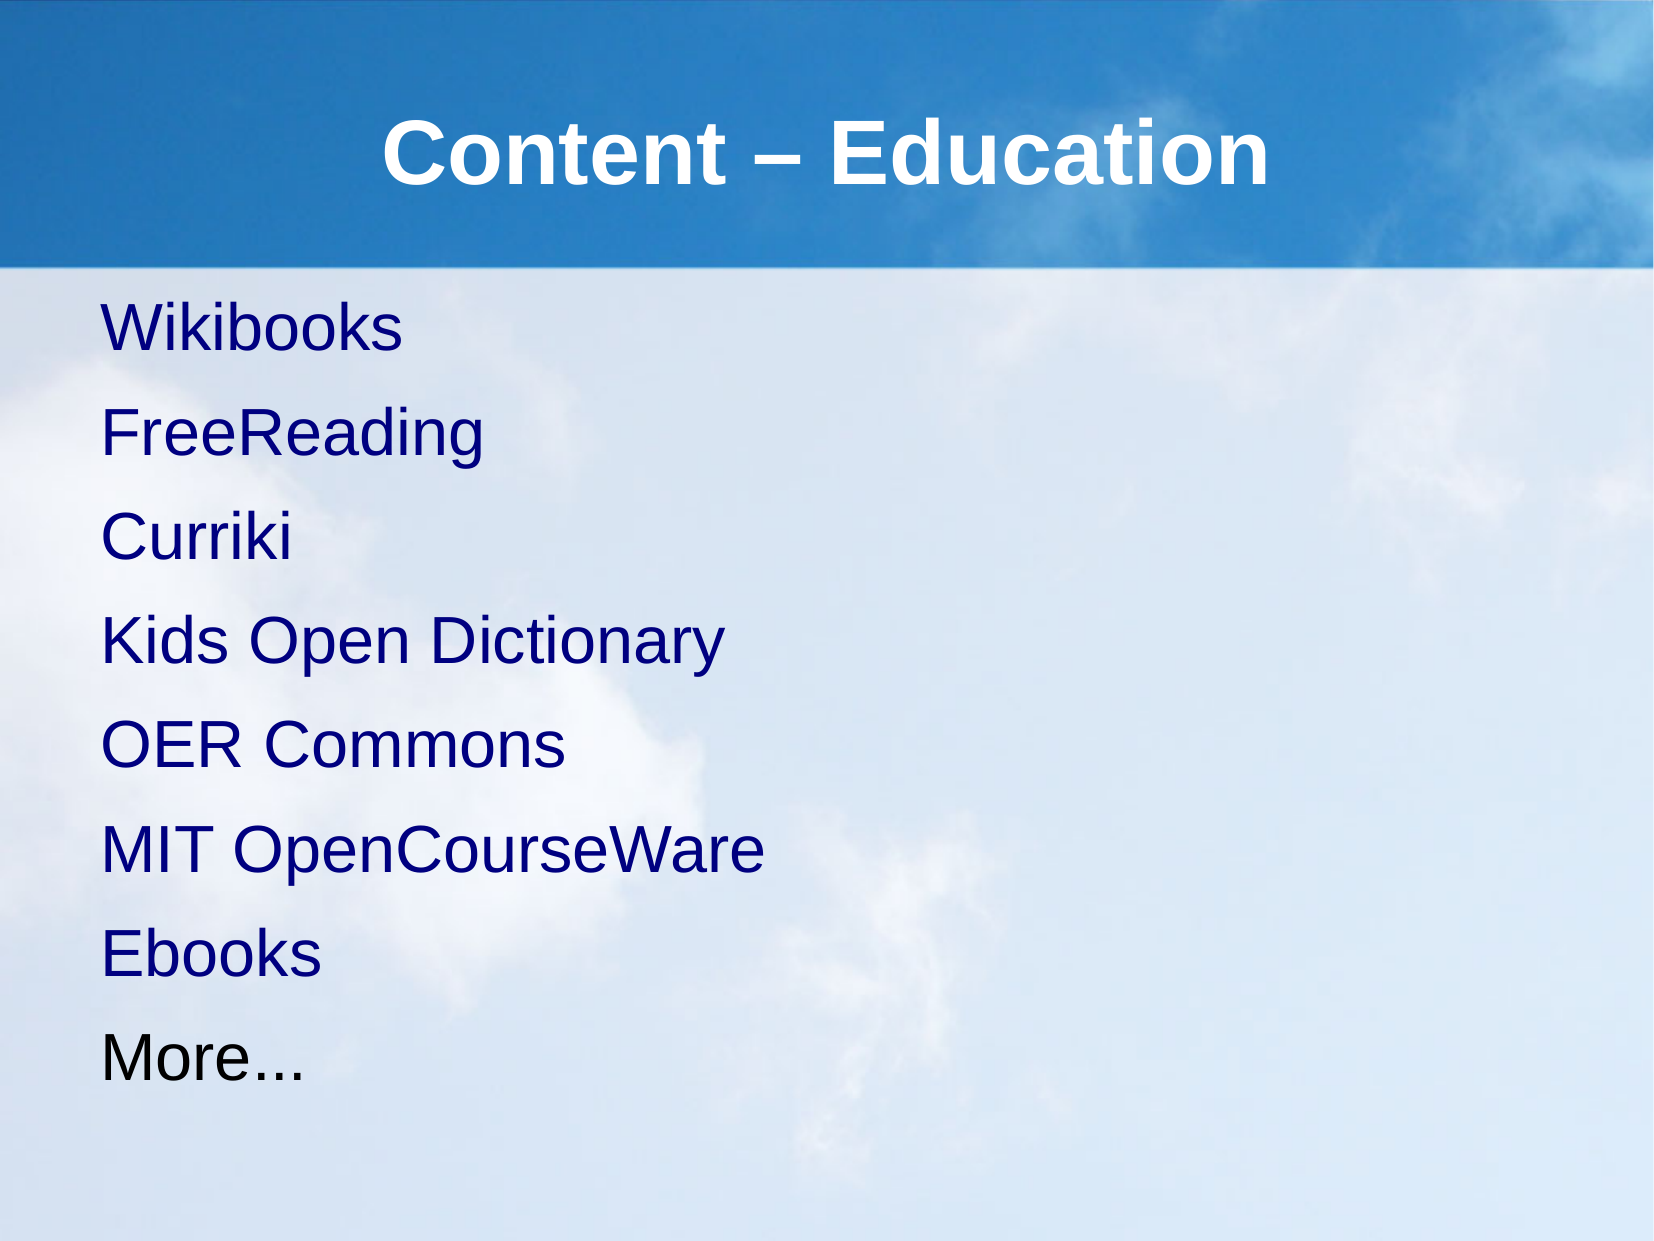

# Content – Education
Wikibooks
FreeReading
Curriki
Kids Open Dictionary
OER Commons
MIT OpenCourseWare
Ebooks
More...